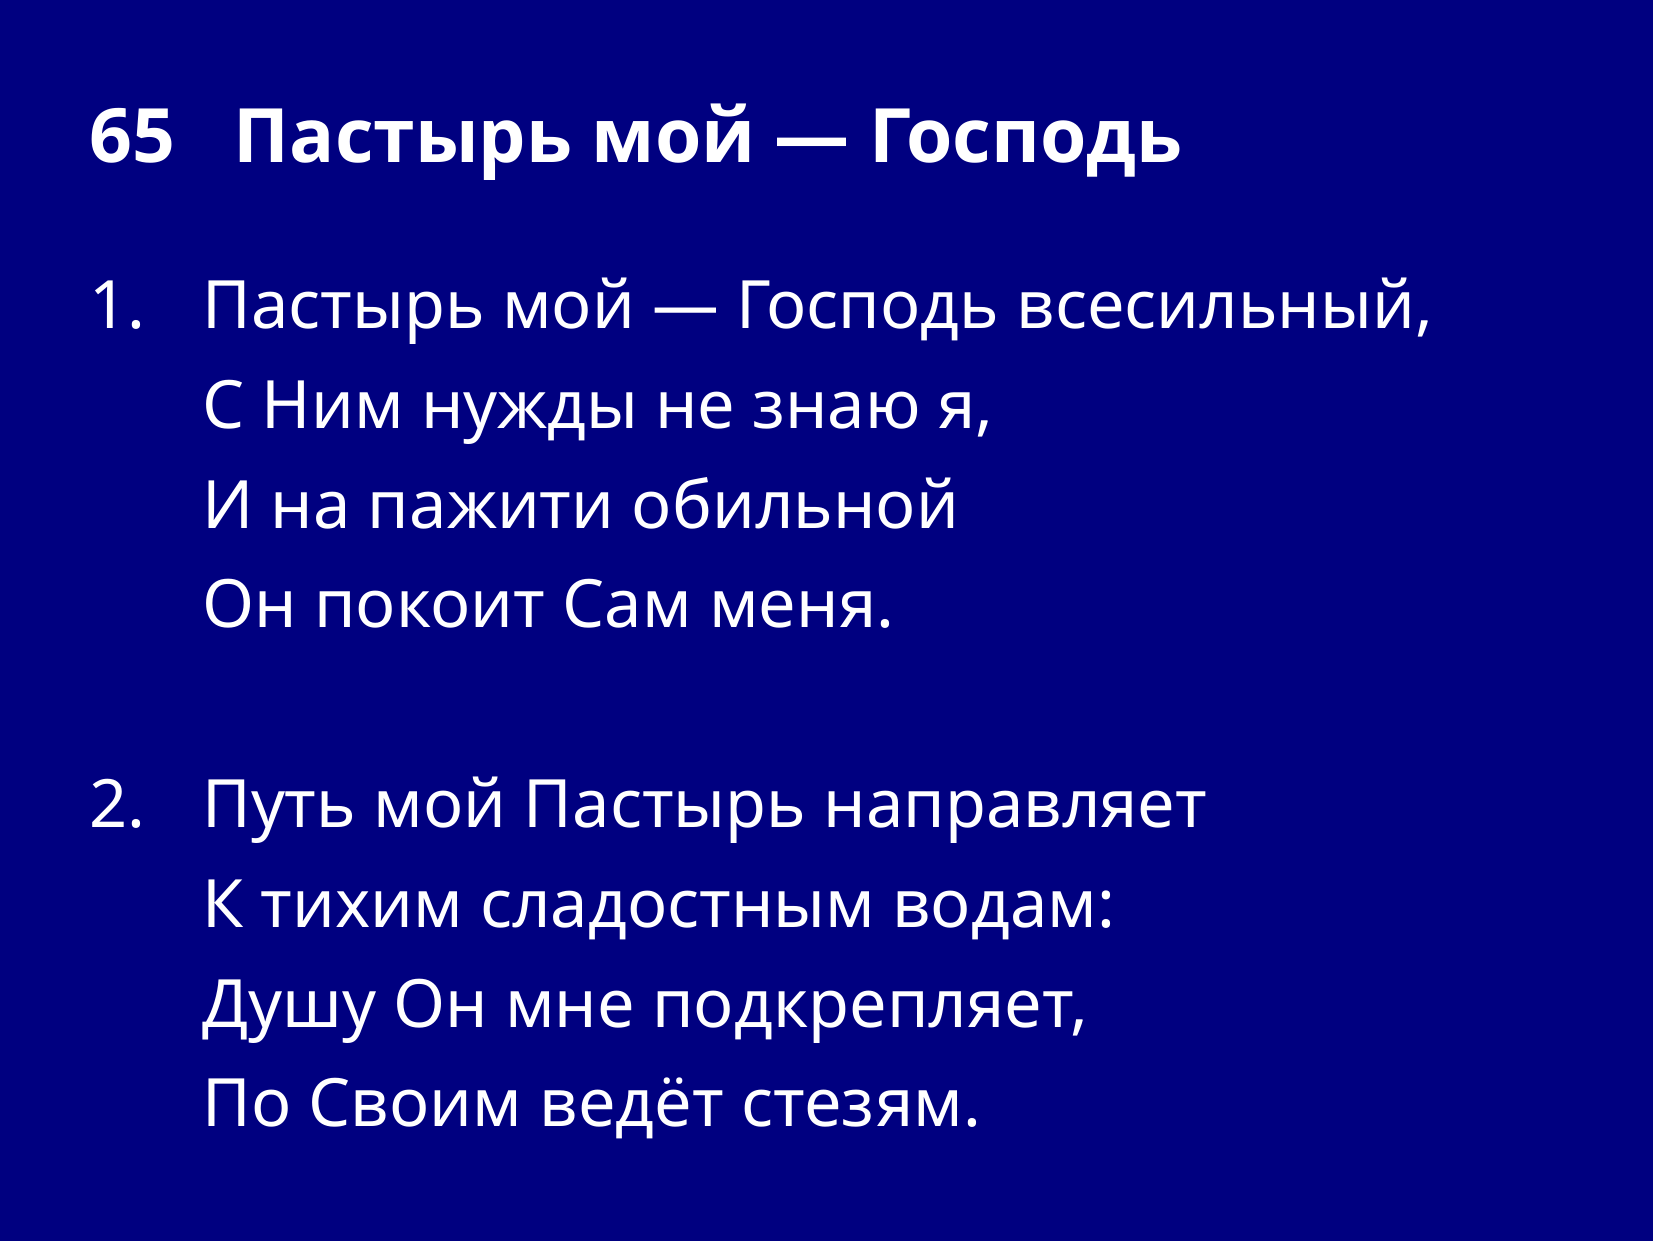

65 Пастырь мой — Господь
1.	Пастырь мой — Господь всесильный,
	С Ним нужды не знаю я,
	И на пажити обильной
	Он покоит Сам меня.
2.	Путь мой Пастырь направляет
	К тихим сладостным водам:
	Душу Он мне подкрепляет,
	По Своим ведёт стезям.